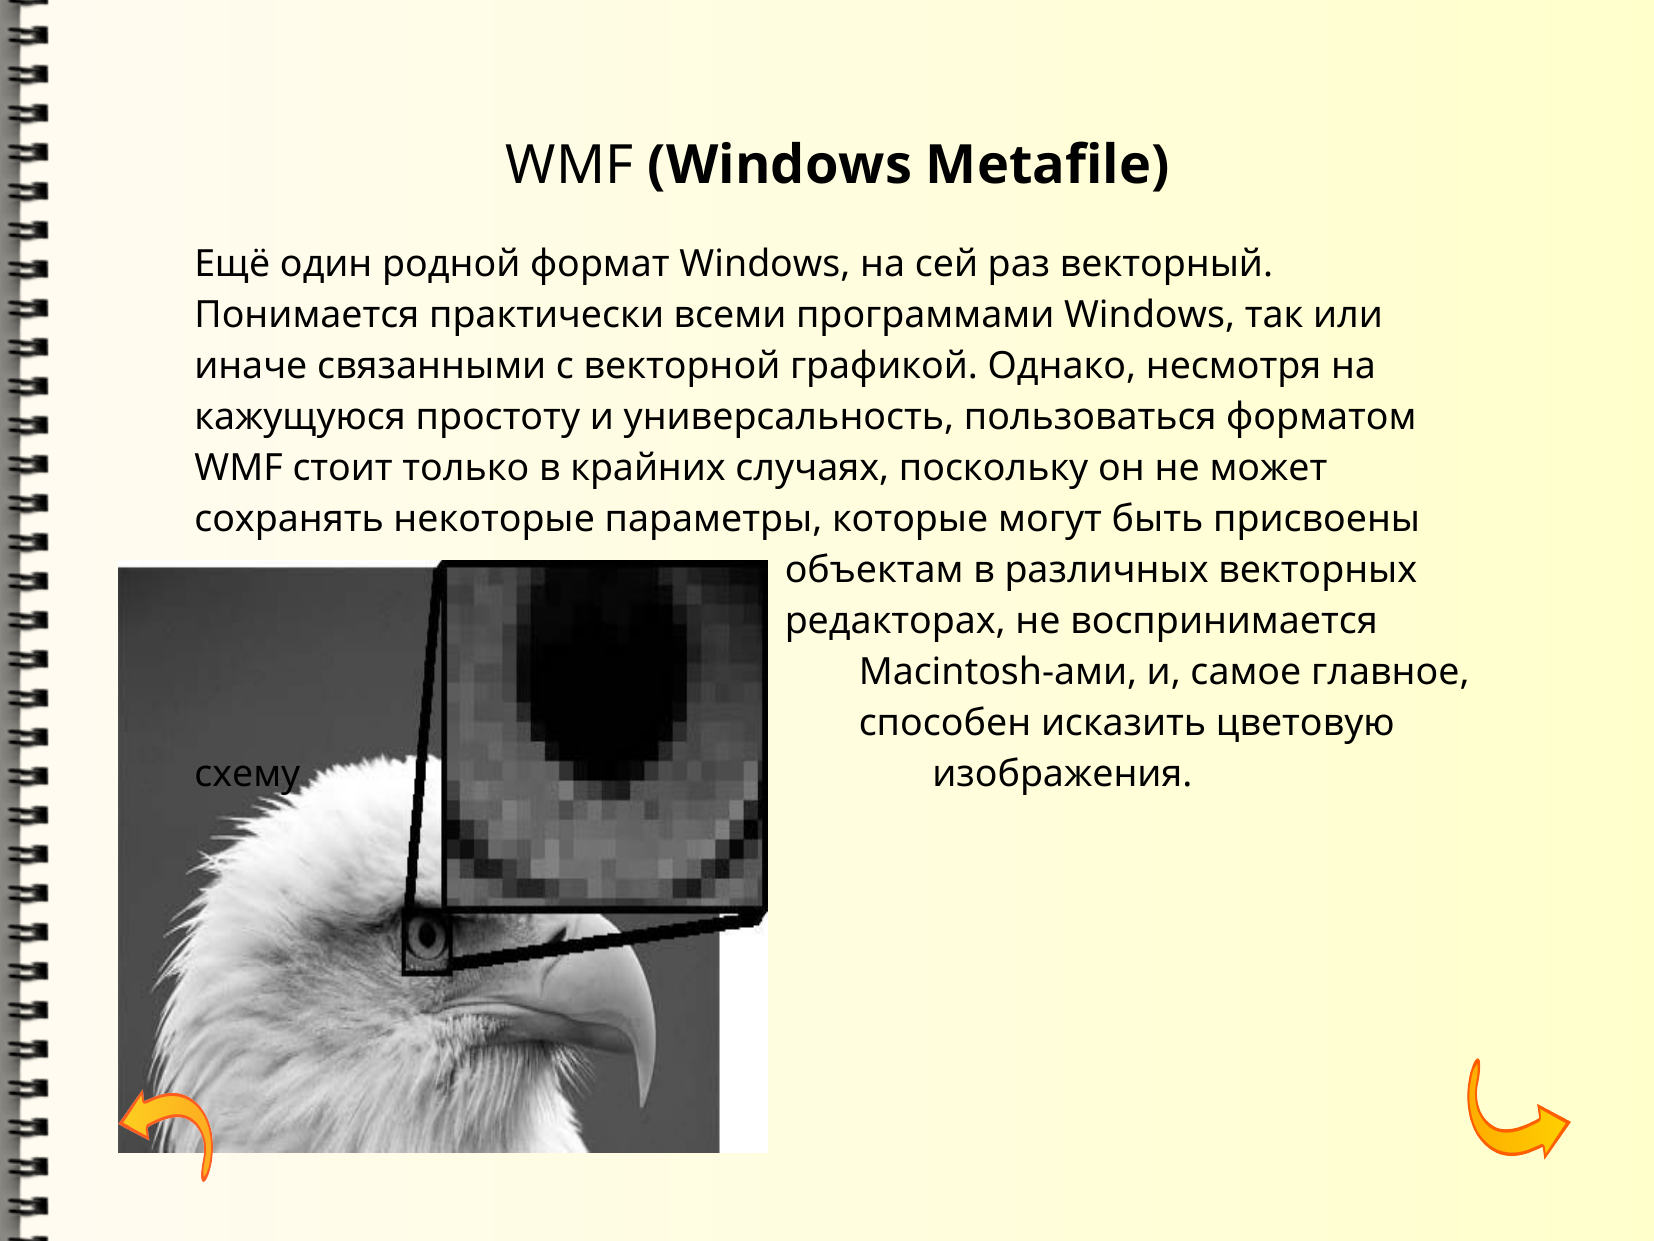

# WMF (Windows Metafile)
Ещё один родной формат Windows, на сей раз векторный. Понимается практически всеми программами Windows, так или иначе связанными с векторной графикой. Однако, несмотря на кажущуюся простоту и универсальность, пользоваться форматом WMF стоит только в крайних случаях, поскольку он не может сохранять некоторые параметры, которые могут быть присвоены 									объектам в различных векторных 									редакторах, не воспринимается 										Macintosh-ами, и, самое главное, 									способен исказить цветовую схему 									изображения.